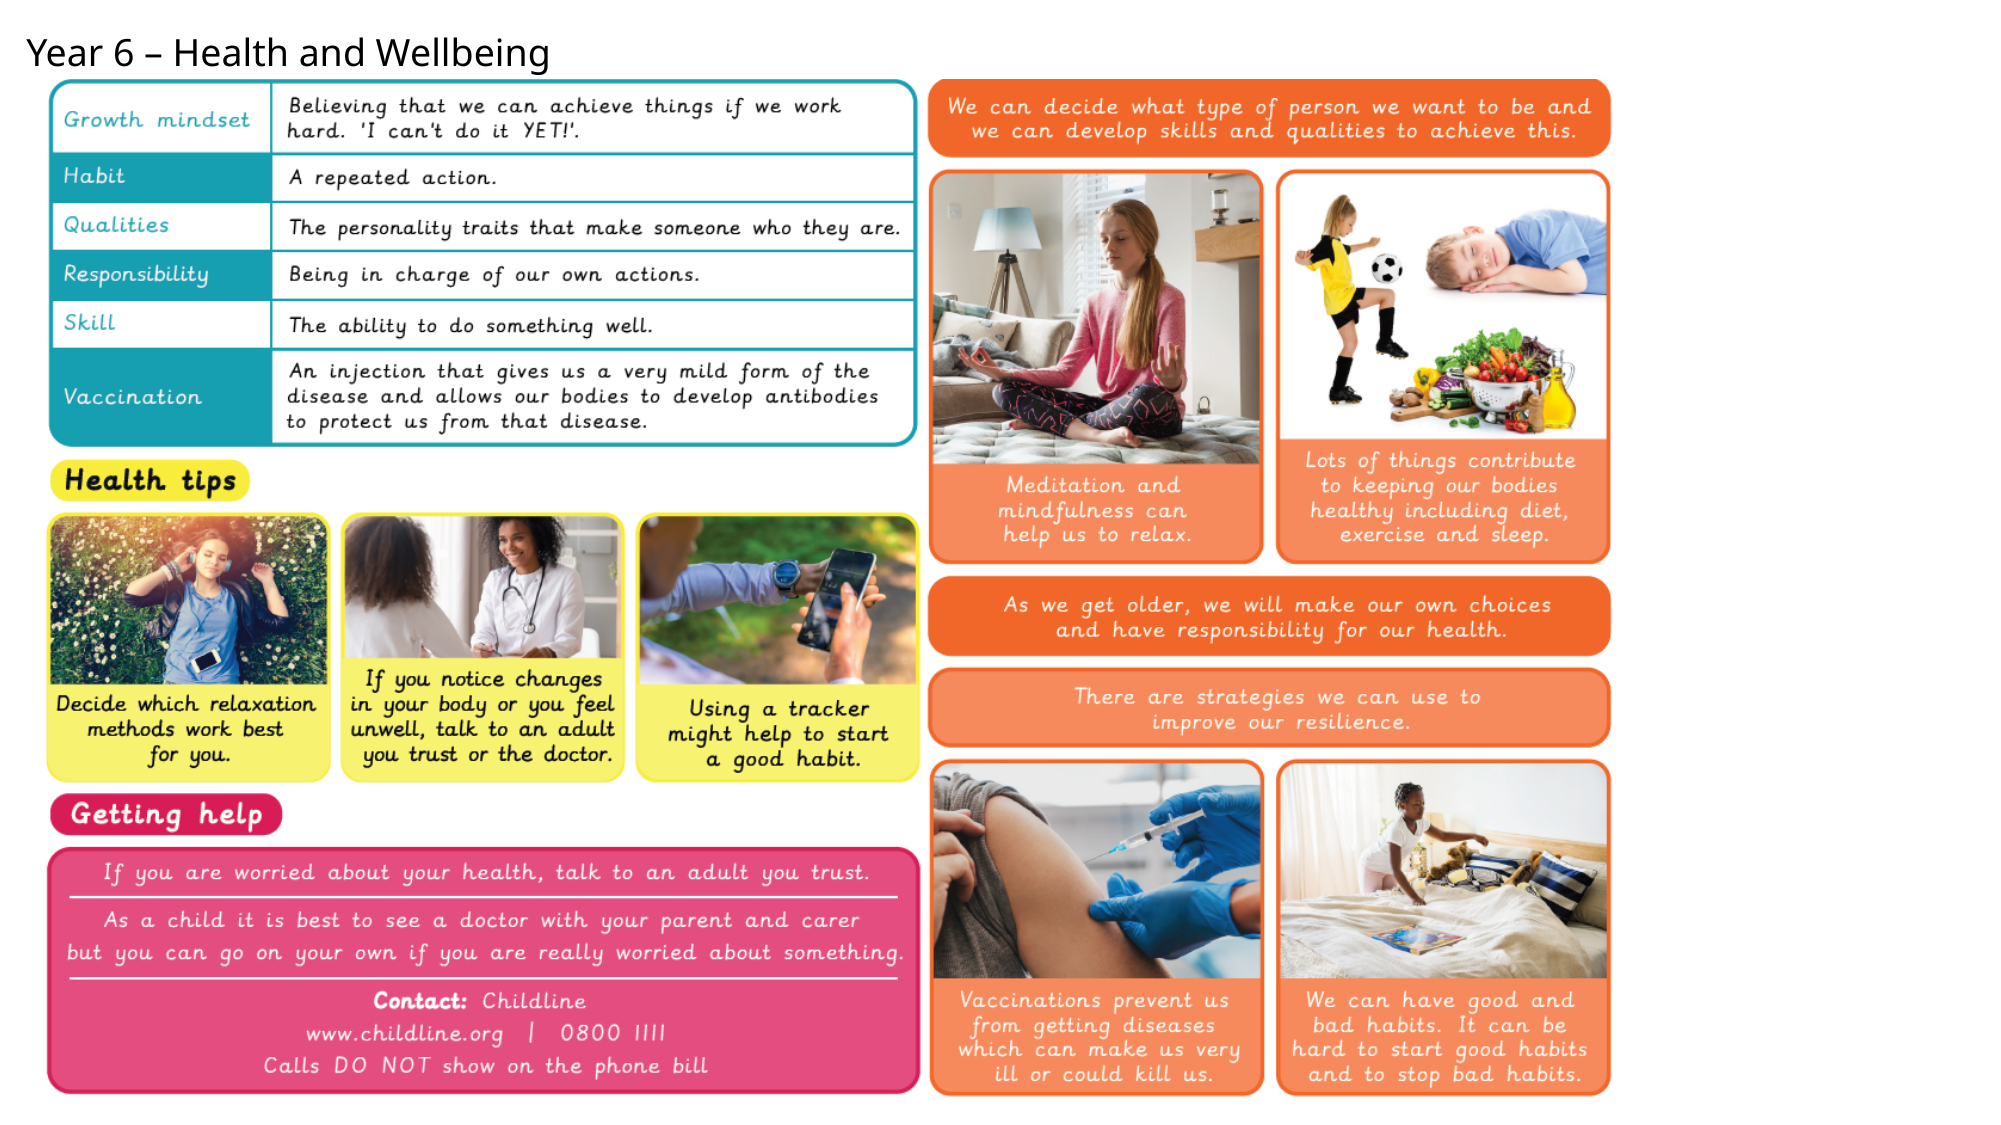

# Year 6 – Health and Wellbeing